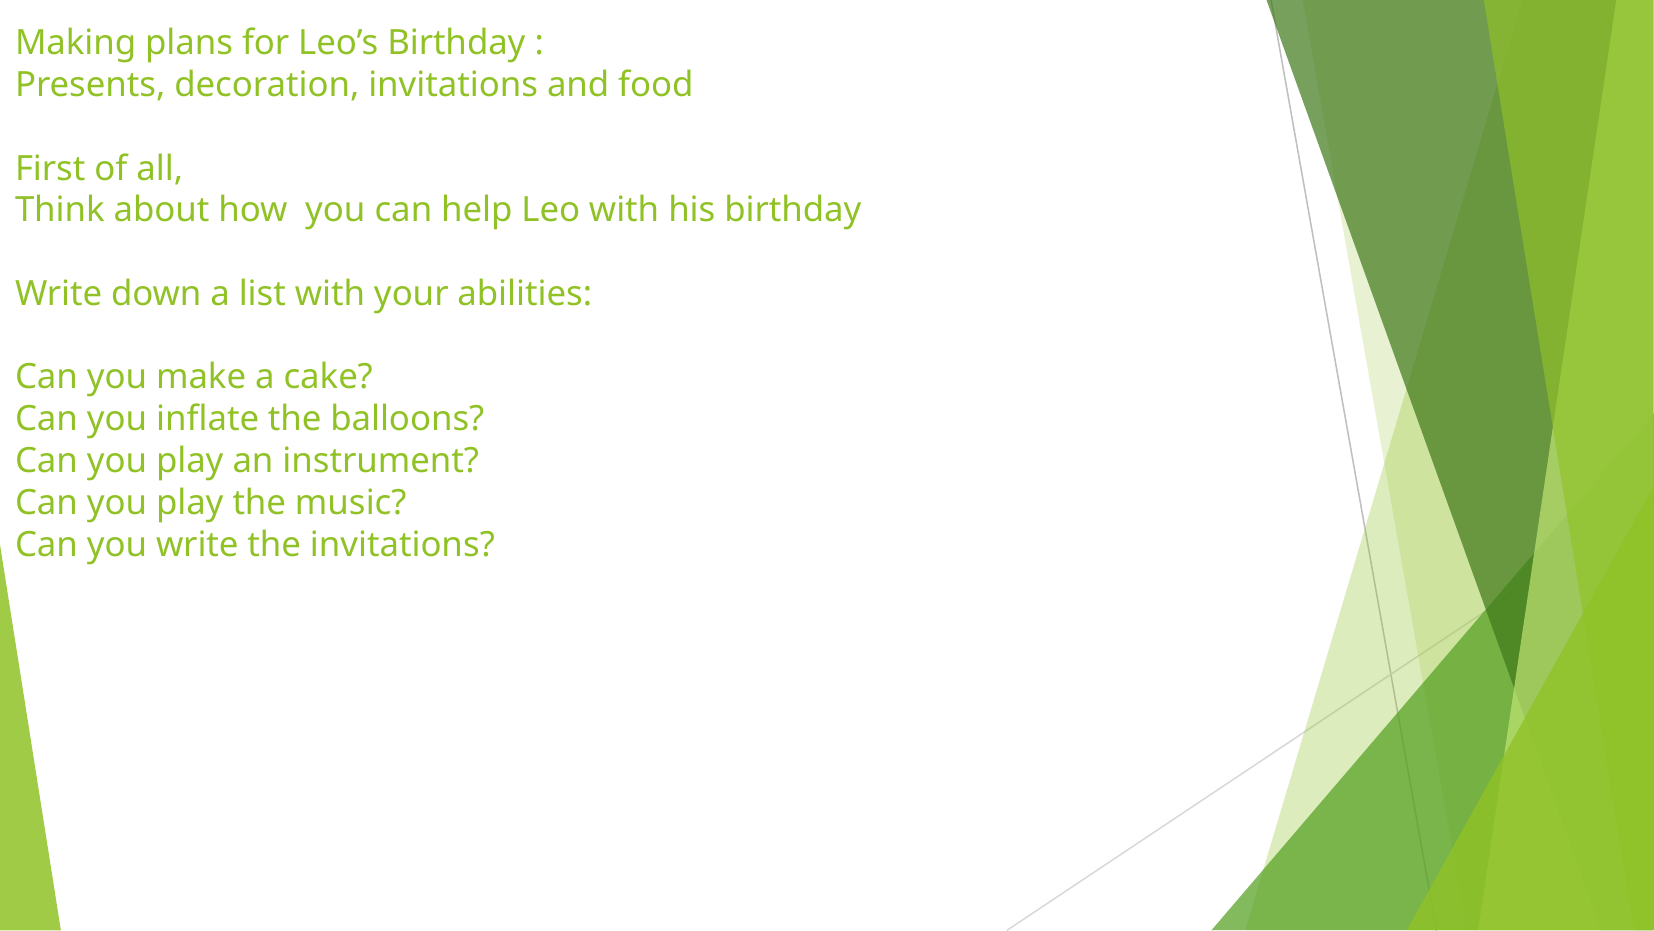

# Making plans for Leo’s Birthday : Presents, decoration, invitations and food First of all, Think about how you can help Leo with his birthday Write down a list with your abilities: Can you make a cake? Can you inflate the balloons? Can you play an instrument? Can you play the music? Can you write the invitations?